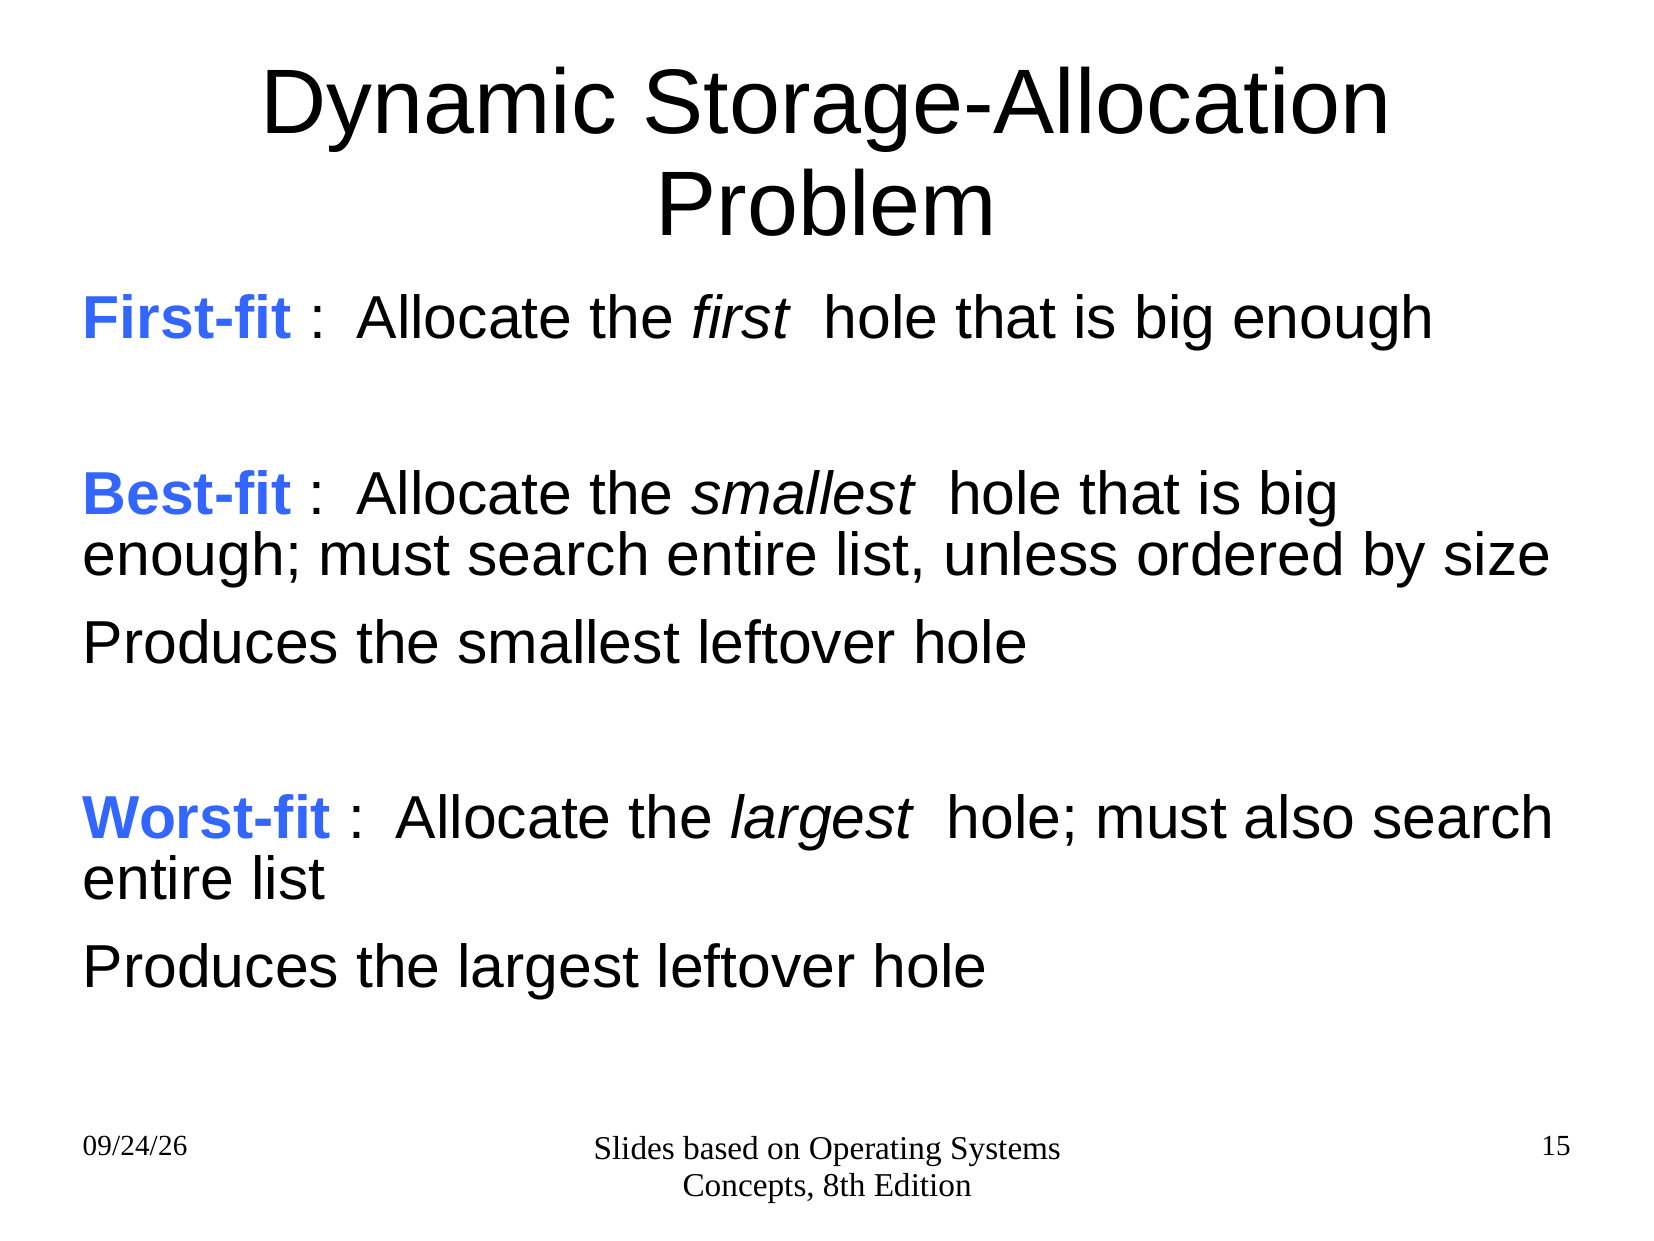

# Dynamic Storage-Allocation Problem
First-fit : Allocate the first hole that is big enough
Best-fit : Allocate the smallest hole that is big enough; must search entire list, unless ordered by size
Produces the smallest leftover hole
Worst-fit : Allocate the largest hole; must also search entire list
Produces the largest leftover hole
15